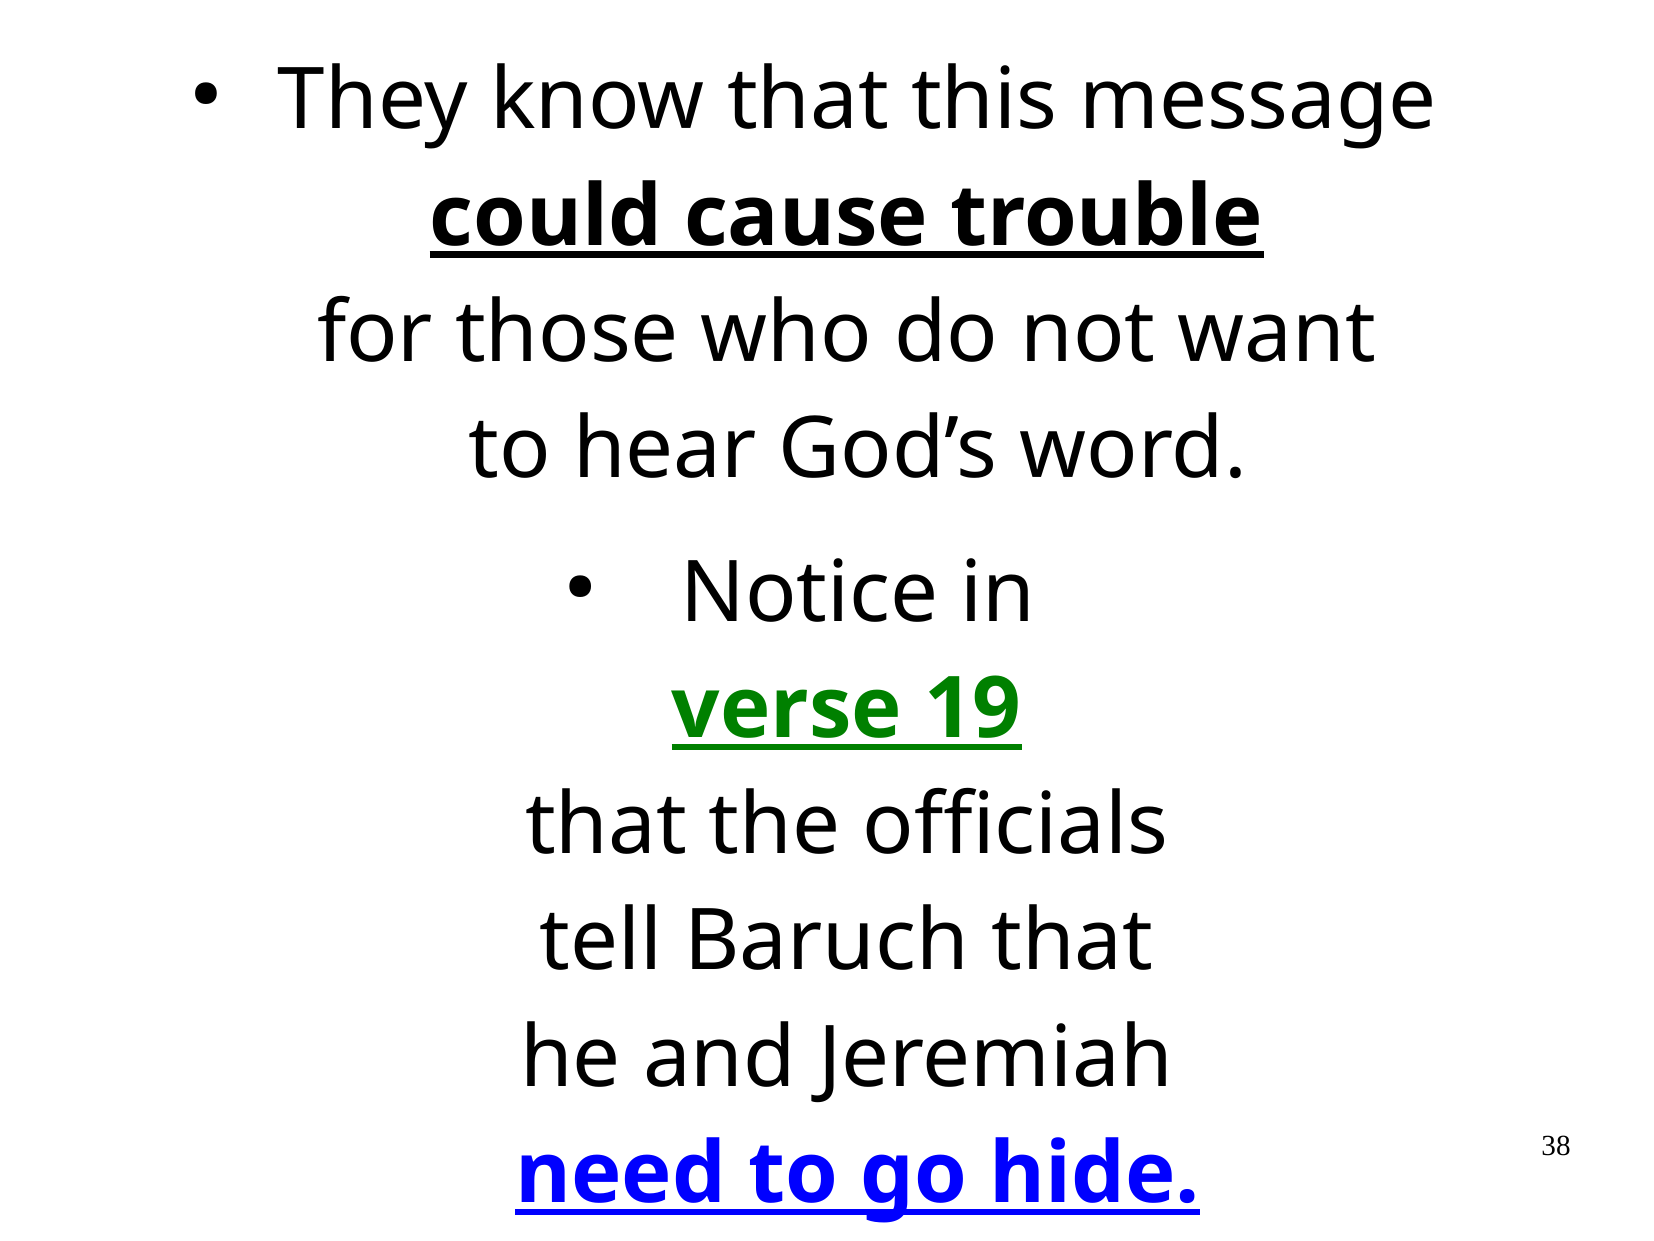

# They know that this message could cause trouble for those who do not want to hear God’s word.
 Notice in
verse 19
that the officials
tell Baruch that
he and Jeremiah
need to go hide.
38